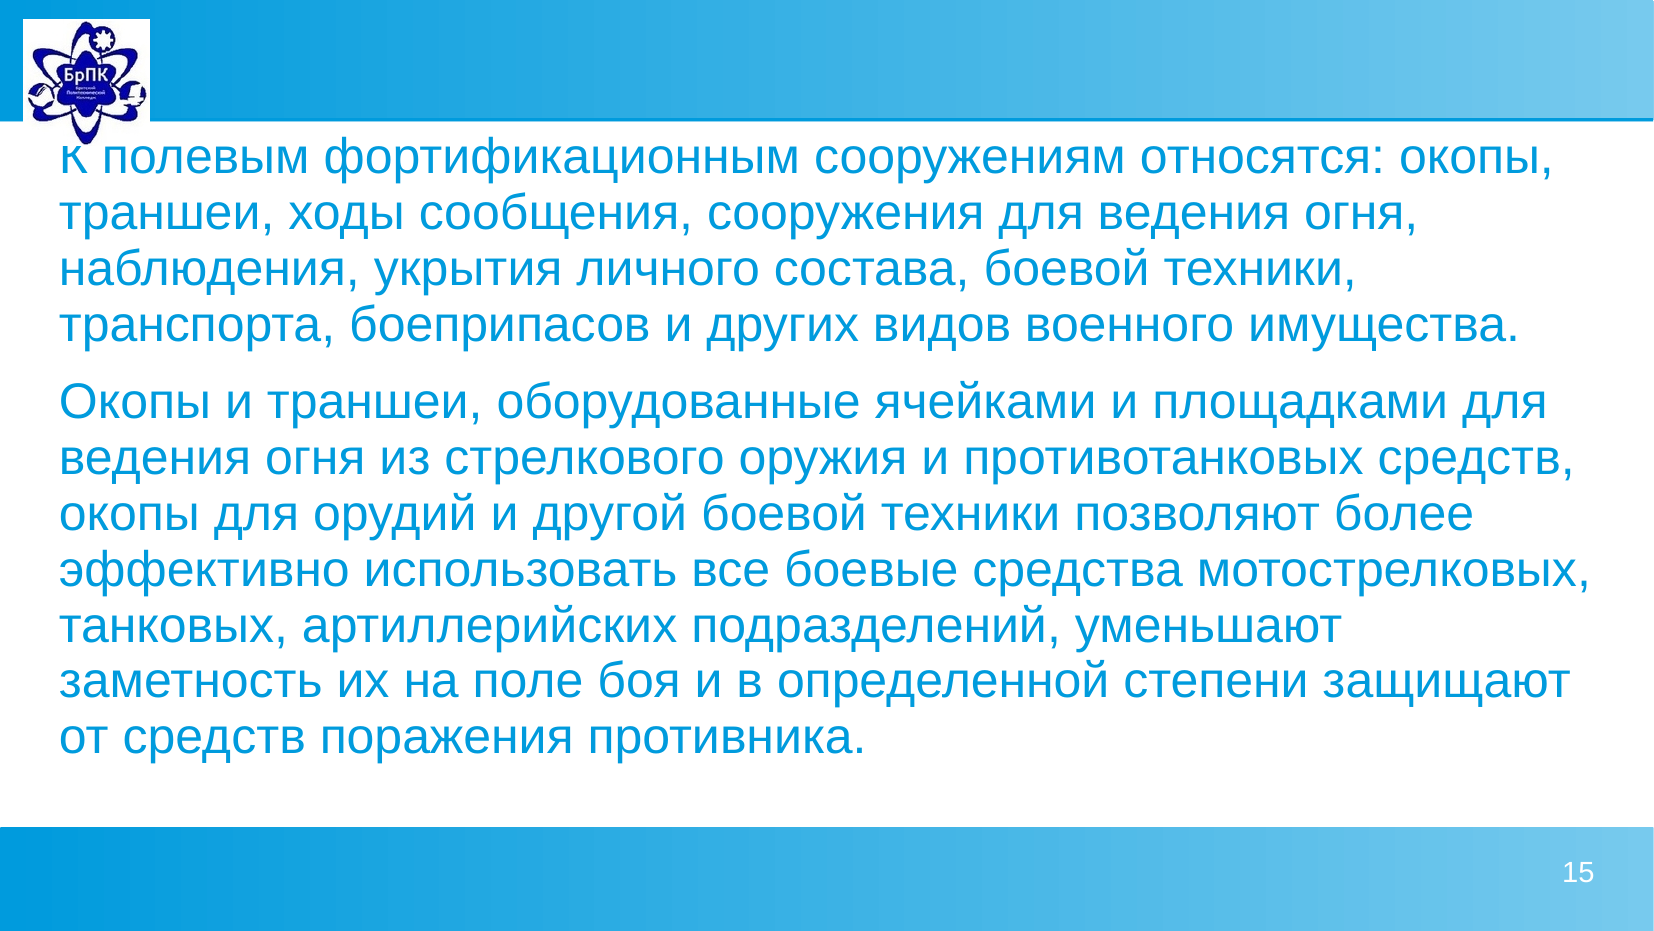

# К полевым фортификационным сооружениям относятся: окопы, траншеи, ходы сообщения, сооружения для ведения огня, наблюдения, укрытия личного состава, боевой техники, транспорта, боеприпасов и других видов военного имущества.
Окопы и траншеи, оборудованные ячейками и площадками для ведения огня из стрелкового оружия и противотанковых средств, окопы для орудий и другой боевой техники позволяют более эффективно использовать все боевые средства мотострелковых, танковых, артиллерийских подразделений, уменьшают заметность их на поле боя и в определенной степени защищают от средств поражения противника.
15